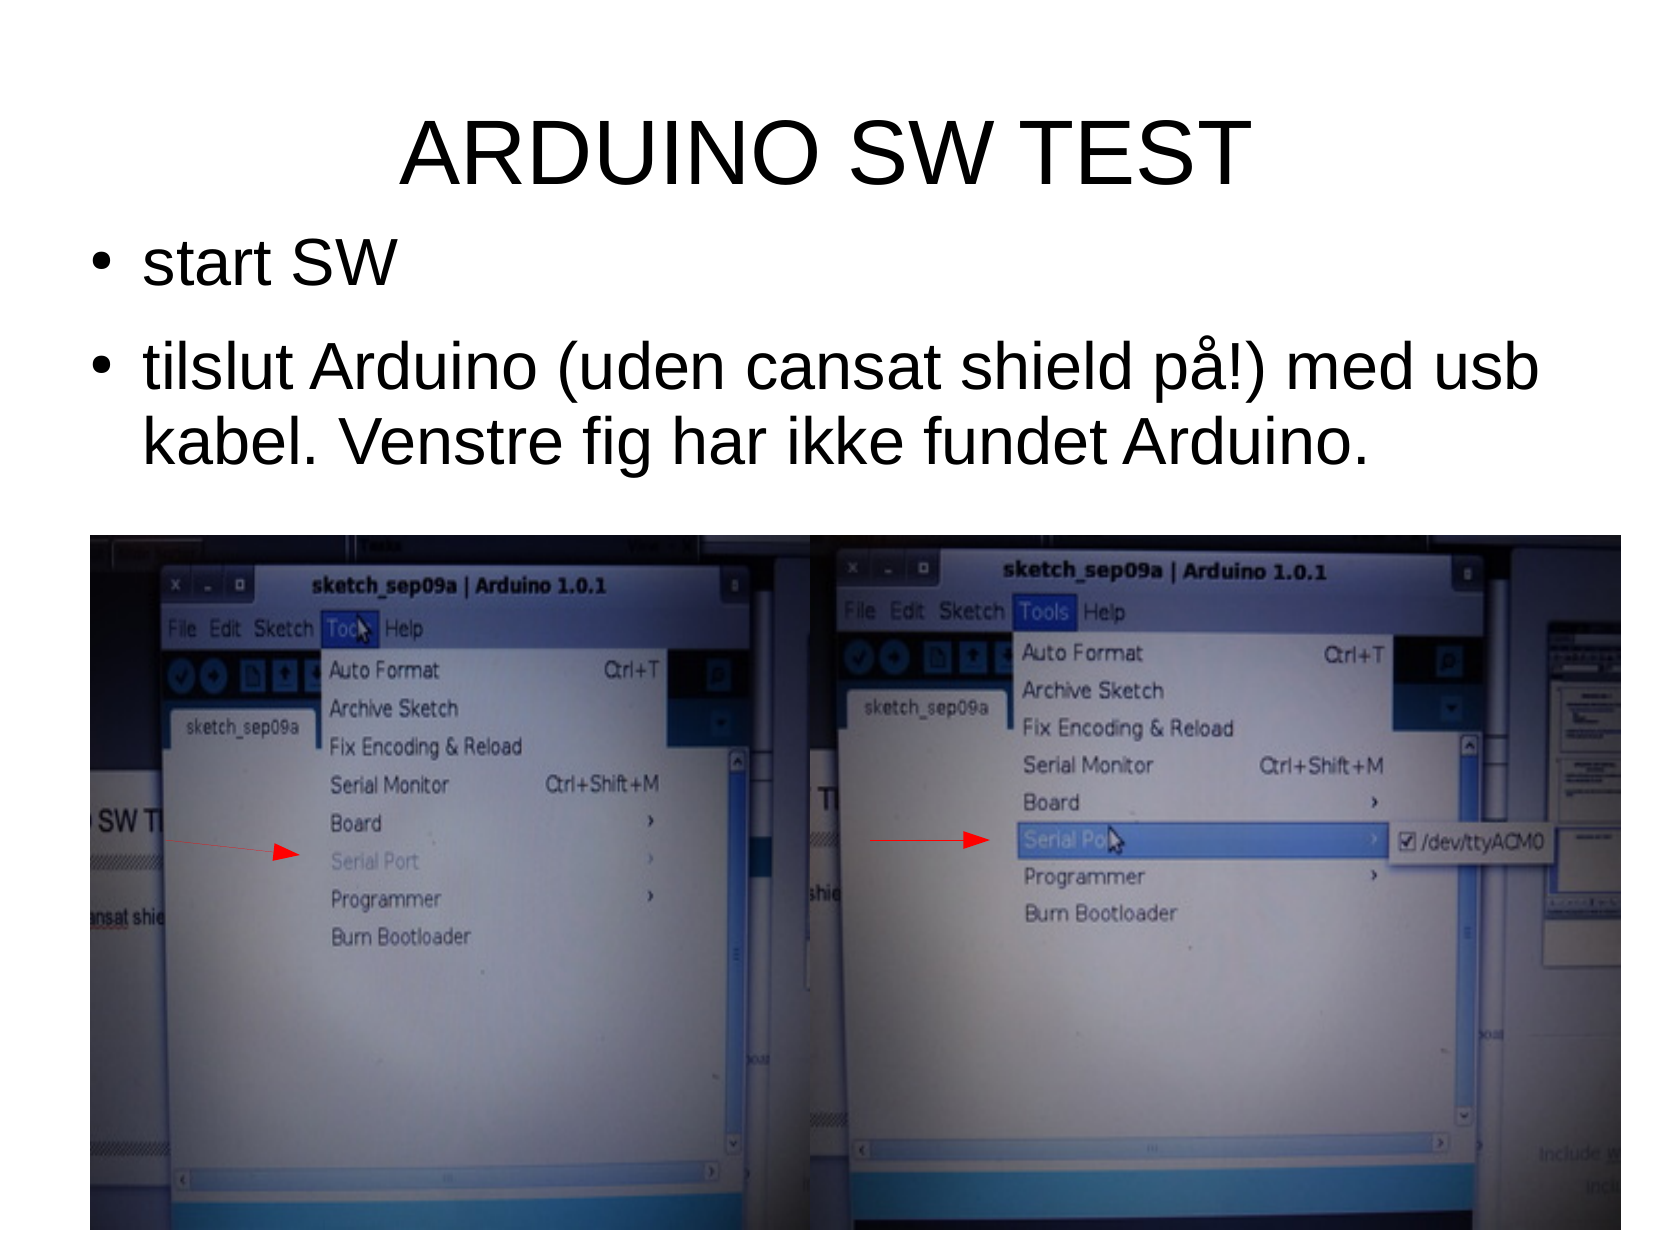

# ARDUINO SW TEST
start SW
tilslut Arduino (uden cansat shield på!) med usb kabel. Venstre fig har ikke fundet Arduino.